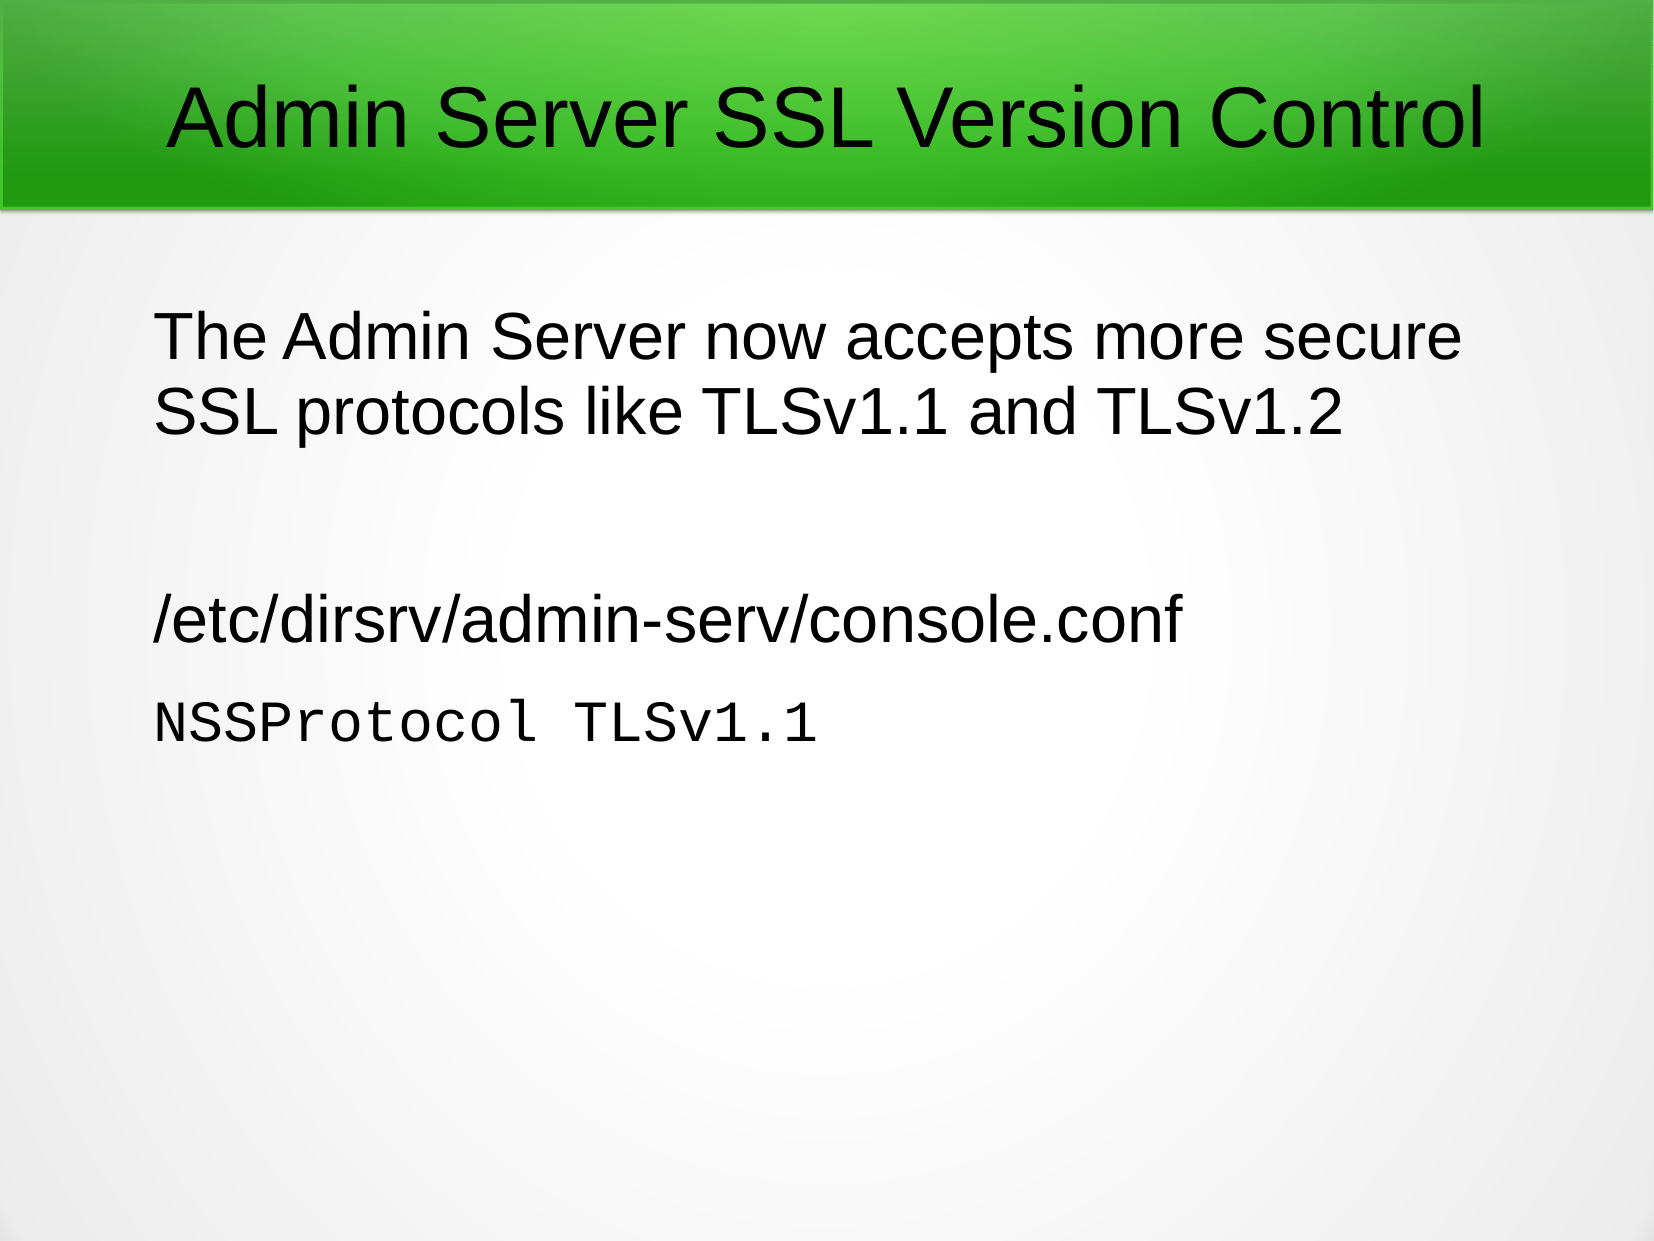

# Admin Server SSL Version Control
The Admin Server now accepts more secure SSL protocols like TLSv1.1 and TLSv1.2
/etc/dirsrv/admin-serv/console.conf
NSSProtocol TLSv1.1